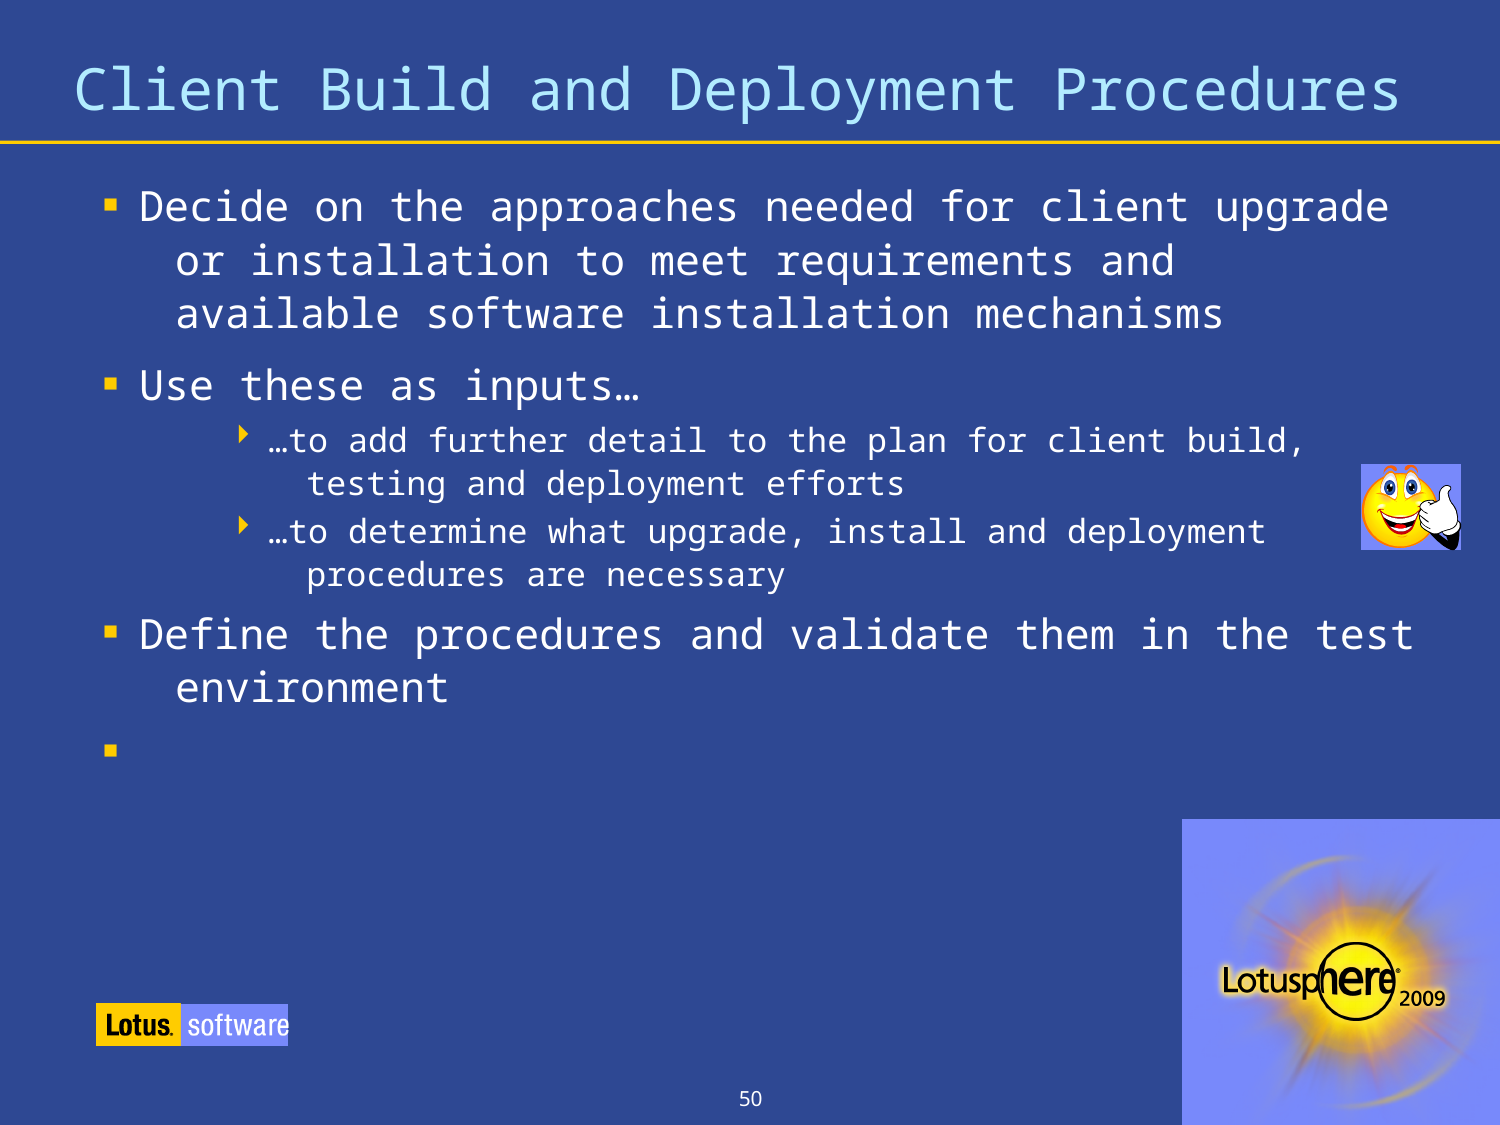

# Client Build and Deployment Procedures
Decide on the approaches needed for client upgrade or installation to meet requirements and available software installation mechanisms
Use these as inputs…
…to add further detail to the plan for client build, testing and deployment efforts
…to determine what upgrade, install and deployment procedures are necessary
Define the procedures and validate them in the test environment
50